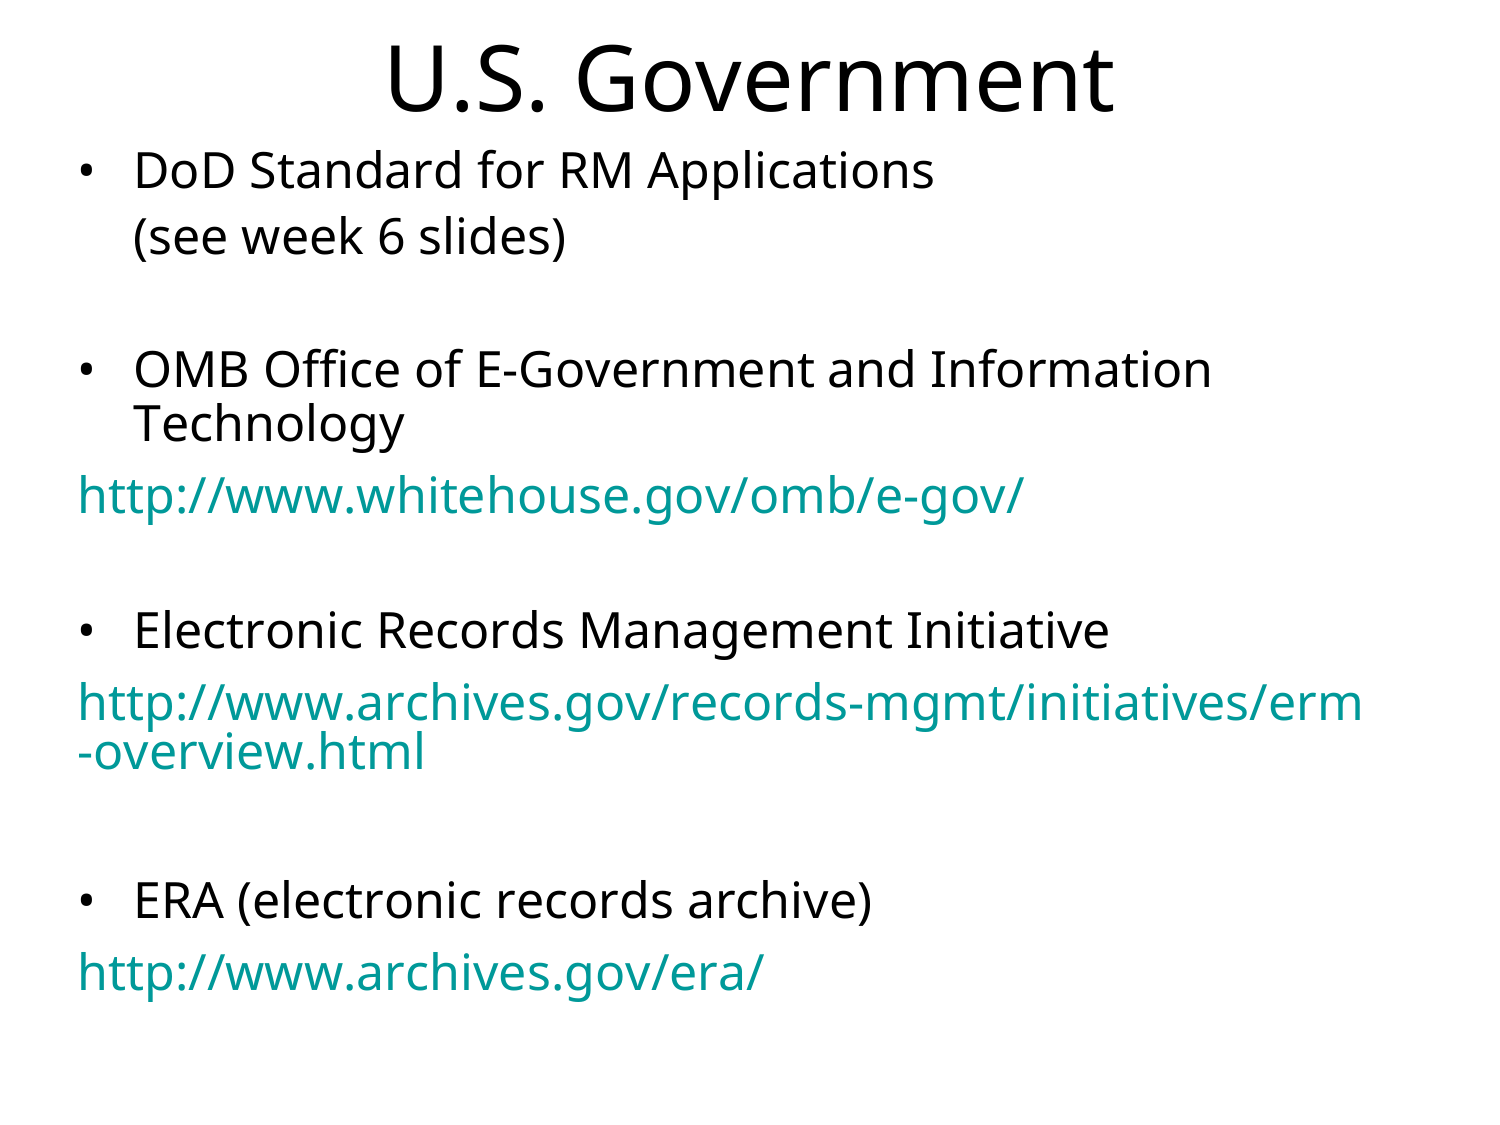

# U.S. Government
DoD Standard for RM Applications
	(see week 6 slides)
OMB Office of E-Government and Information Technology
	http://www.whitehouse.gov/omb/e-gov/
Electronic Records Management Initiative
	http://www.archives.gov/records-mgmt/initiatives/erm-overview.html
ERA (electronic records archive)
	http://www.archives.gov/era/